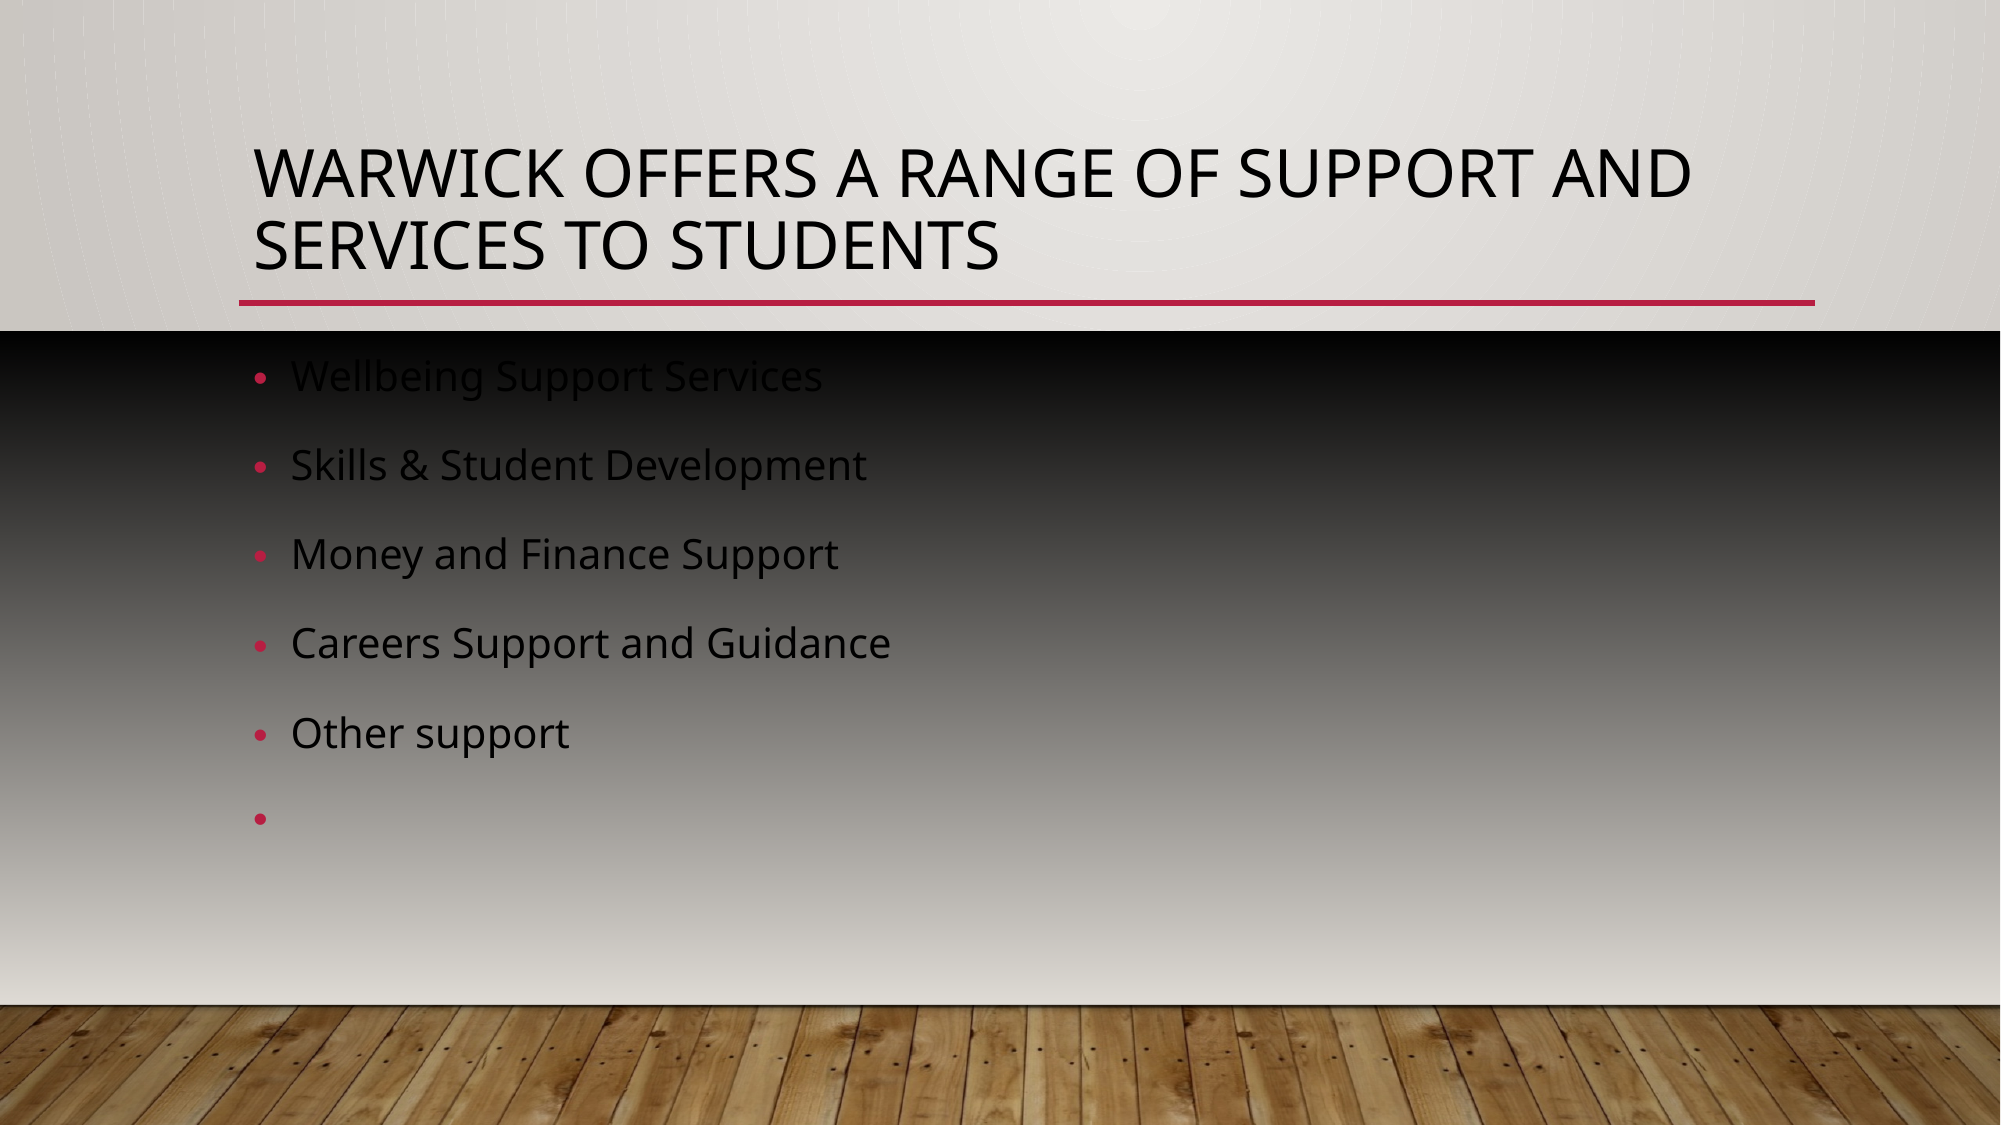

# Warwick offers a range of support and services to students
Wellbeing Support Services
Skills & Student Development
Money and Finance Support
Careers Support and Guidance
Other support